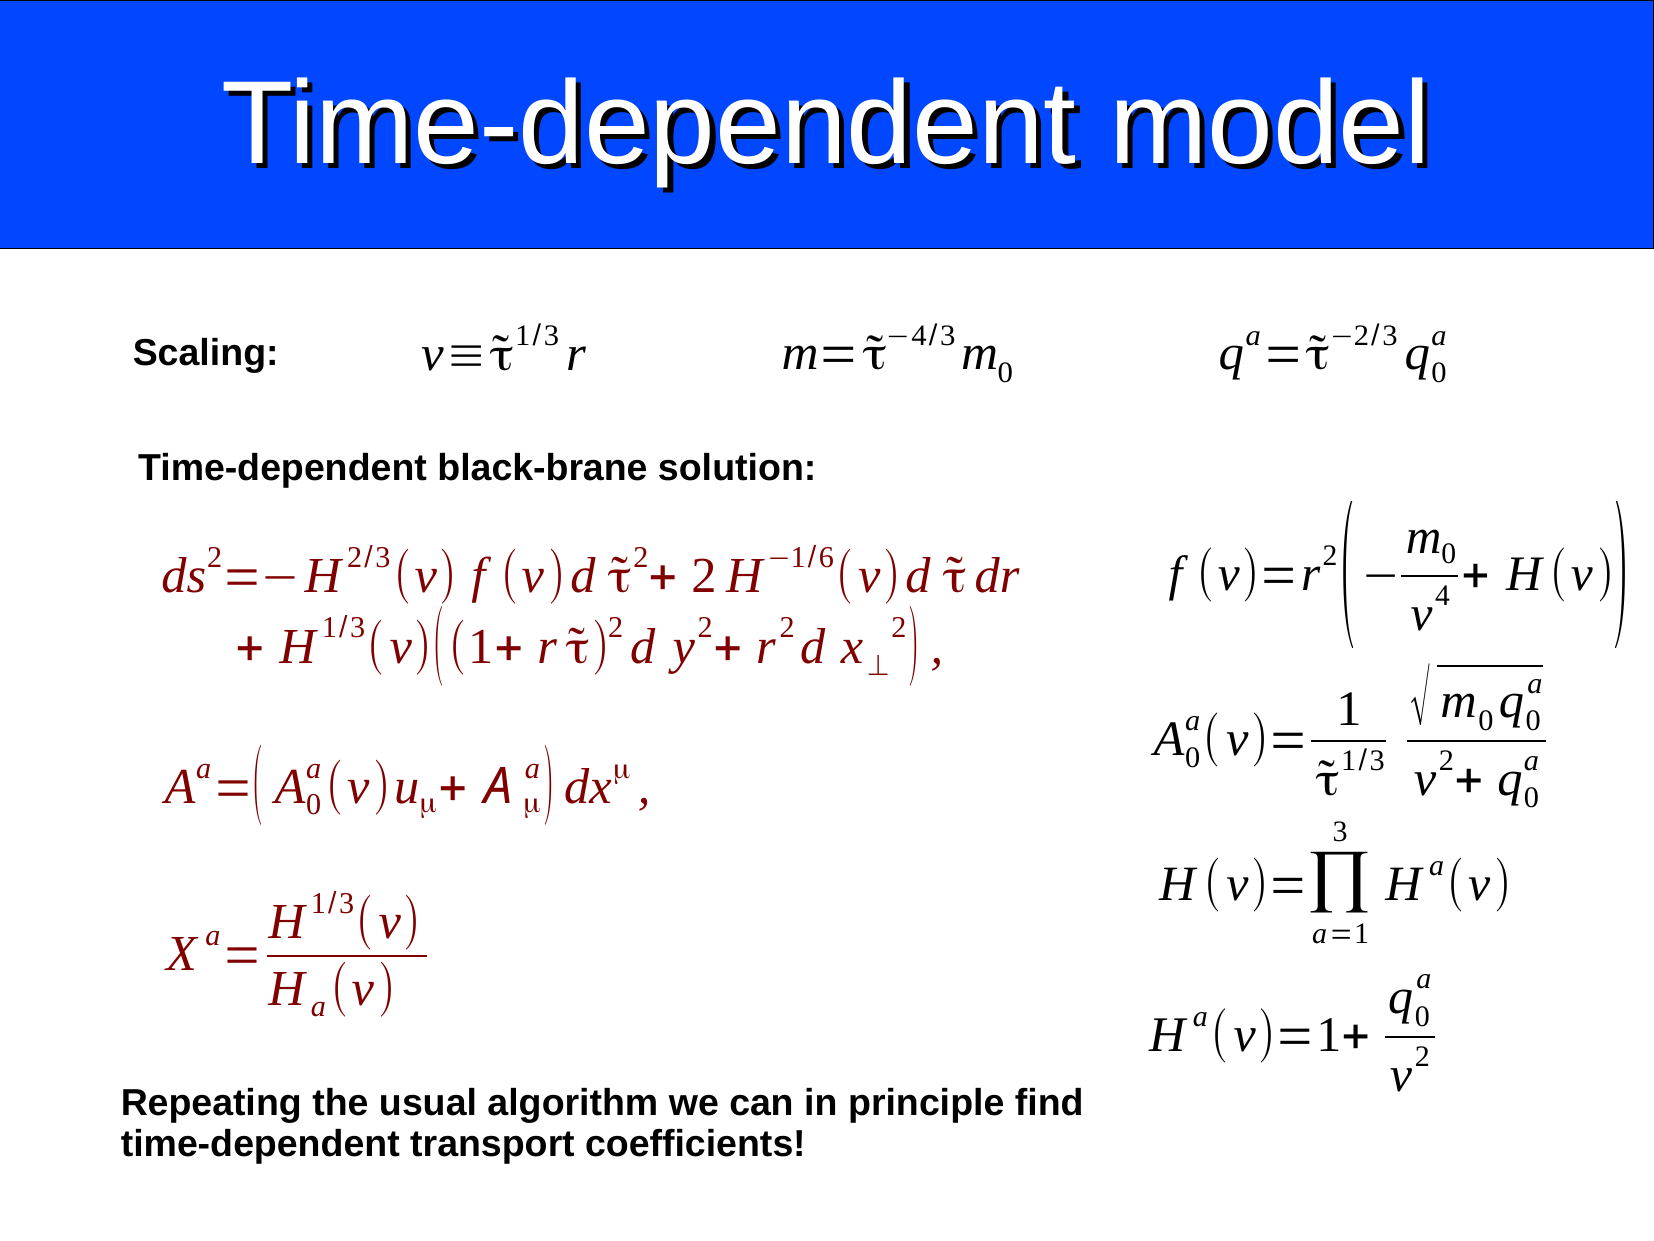

# Time-dependent model
Scaling:
Time-dependent black-brane solution:
Repeating the usual algorithm we can in principle find
time-dependent transport coefficients!